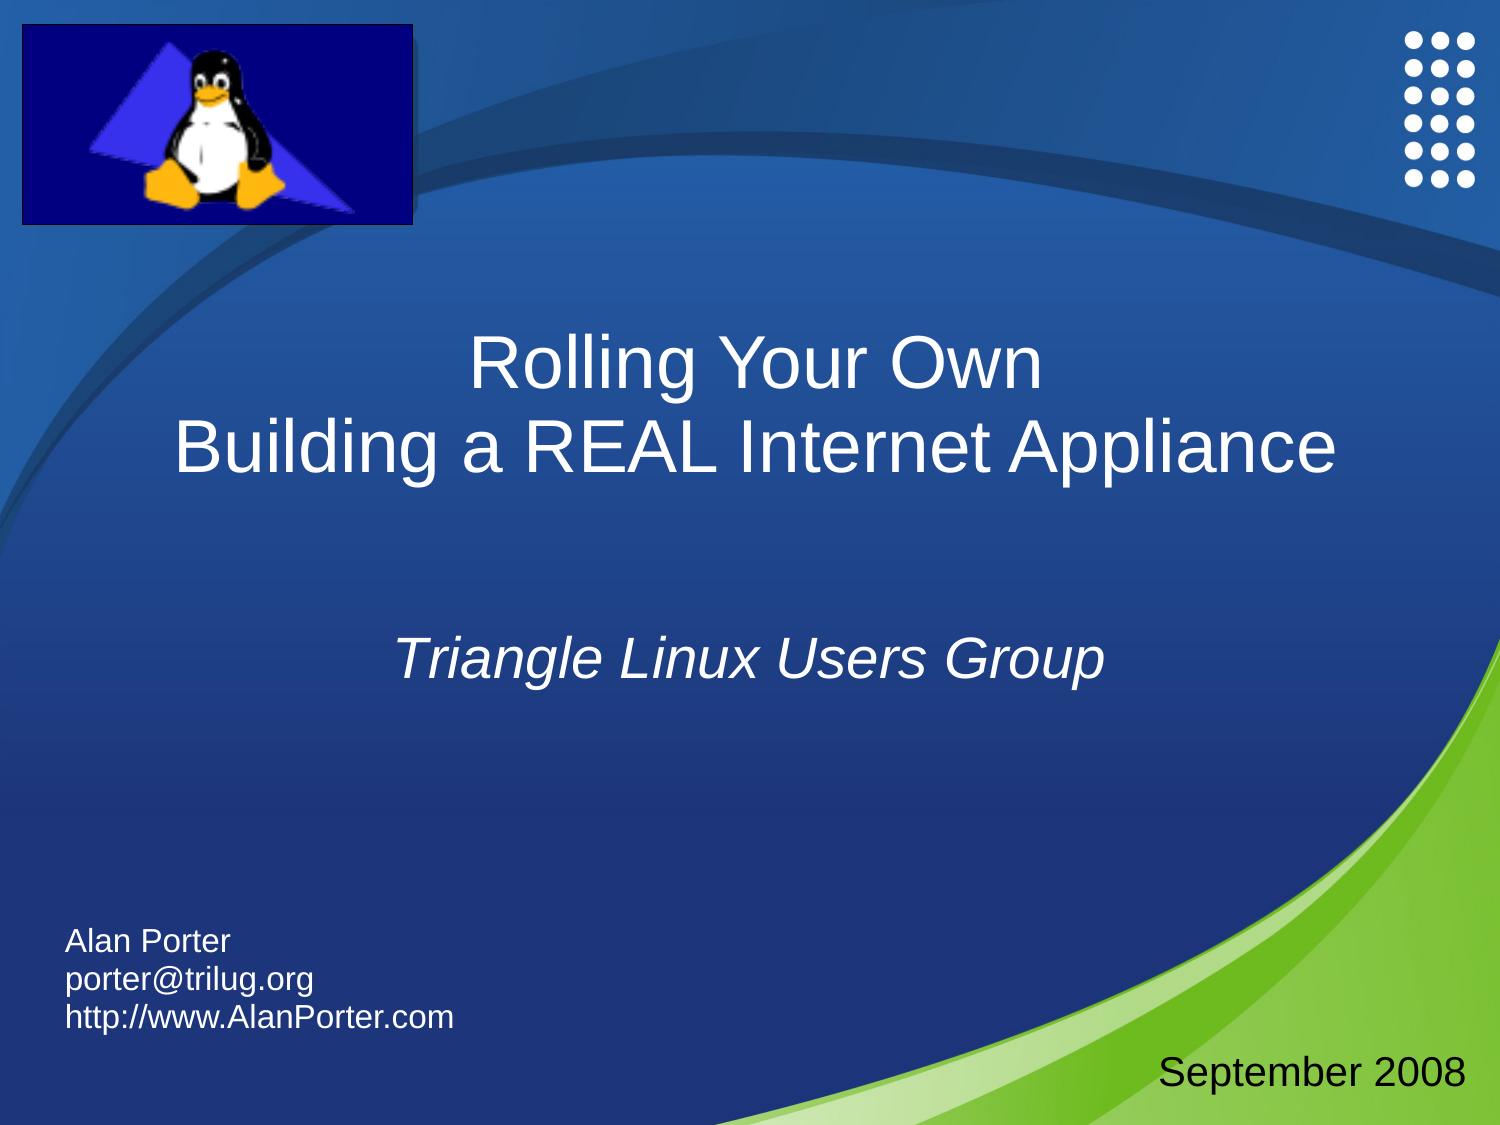

# Rolling Your Own Building a REAL Internet Appliance
Triangle Linux Users Group
Alan Porter
porter@trilug.org
http://www.AlanPorter.com
September 2008